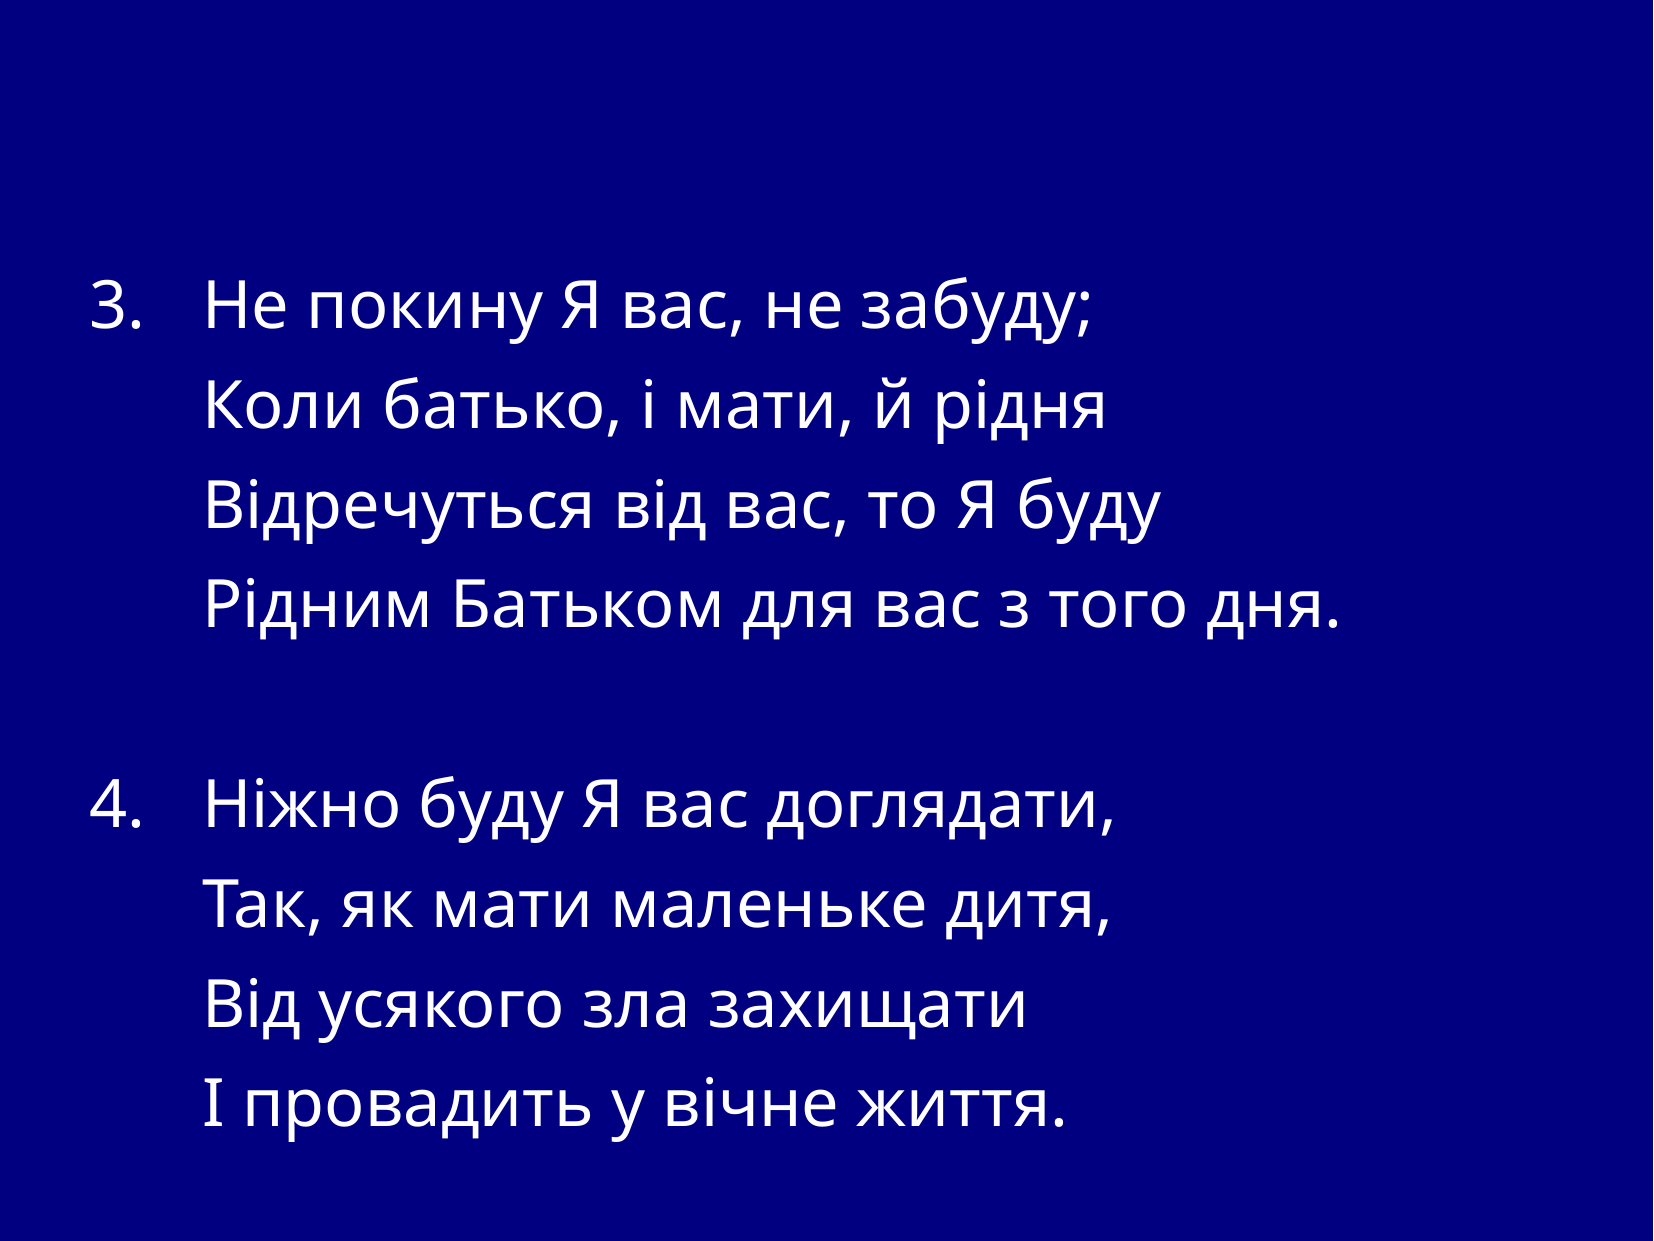

3.	Не покину Я вас, не забуду;
	Коли батько, і мати, й рідня
	Відречуться від вас, то Я буду
	Рідним Батьком для вас з того дня.
4.	Ніжно буду Я вас доглядати,
	Так, як мати маленьке дитя,
	Від усякого зла захищати
	І провадить у вічне життя.